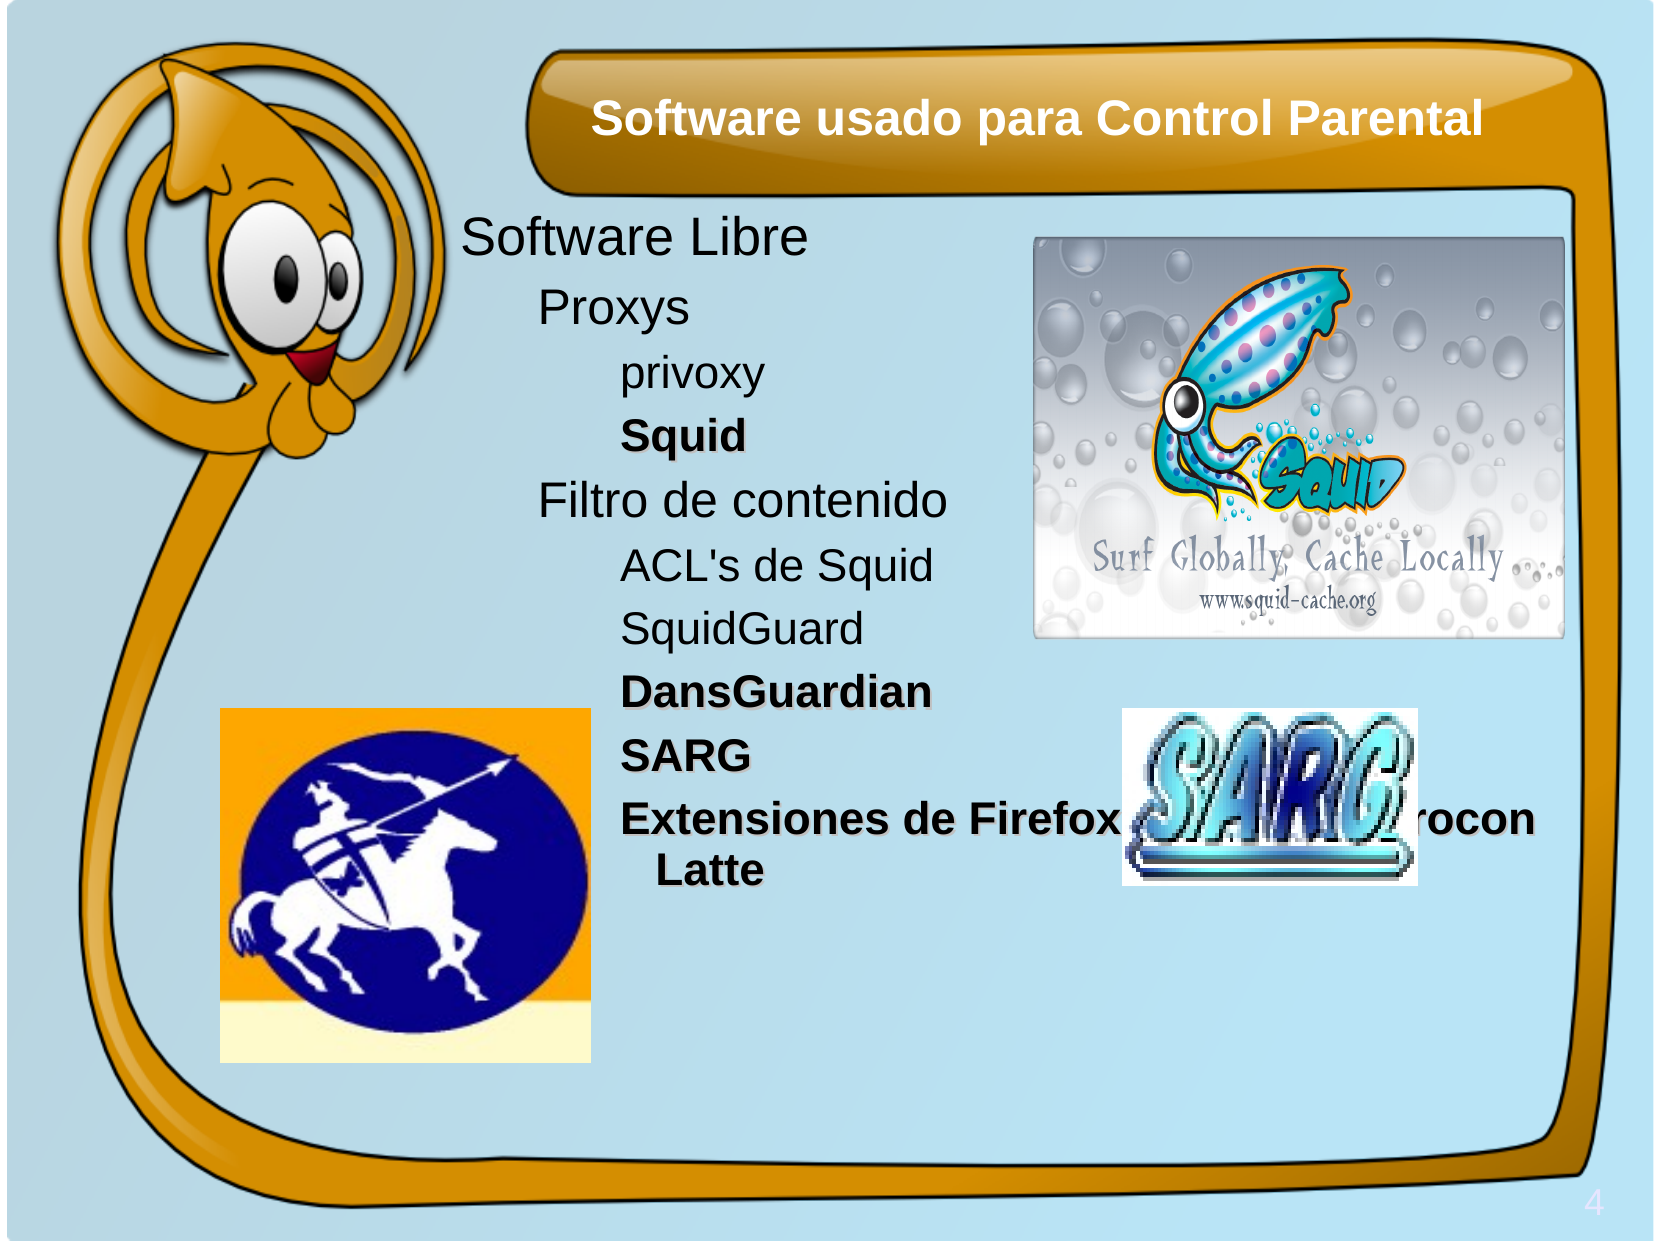

# Software usado para Control Parental
Software Libre
Proxys
privoxy
Squid
Filtro de contenido
ACL's de Squid
SquidGuard
DansGuardian
SARG
Extensiones de Firefox FoxFilter y Procon Latte
4